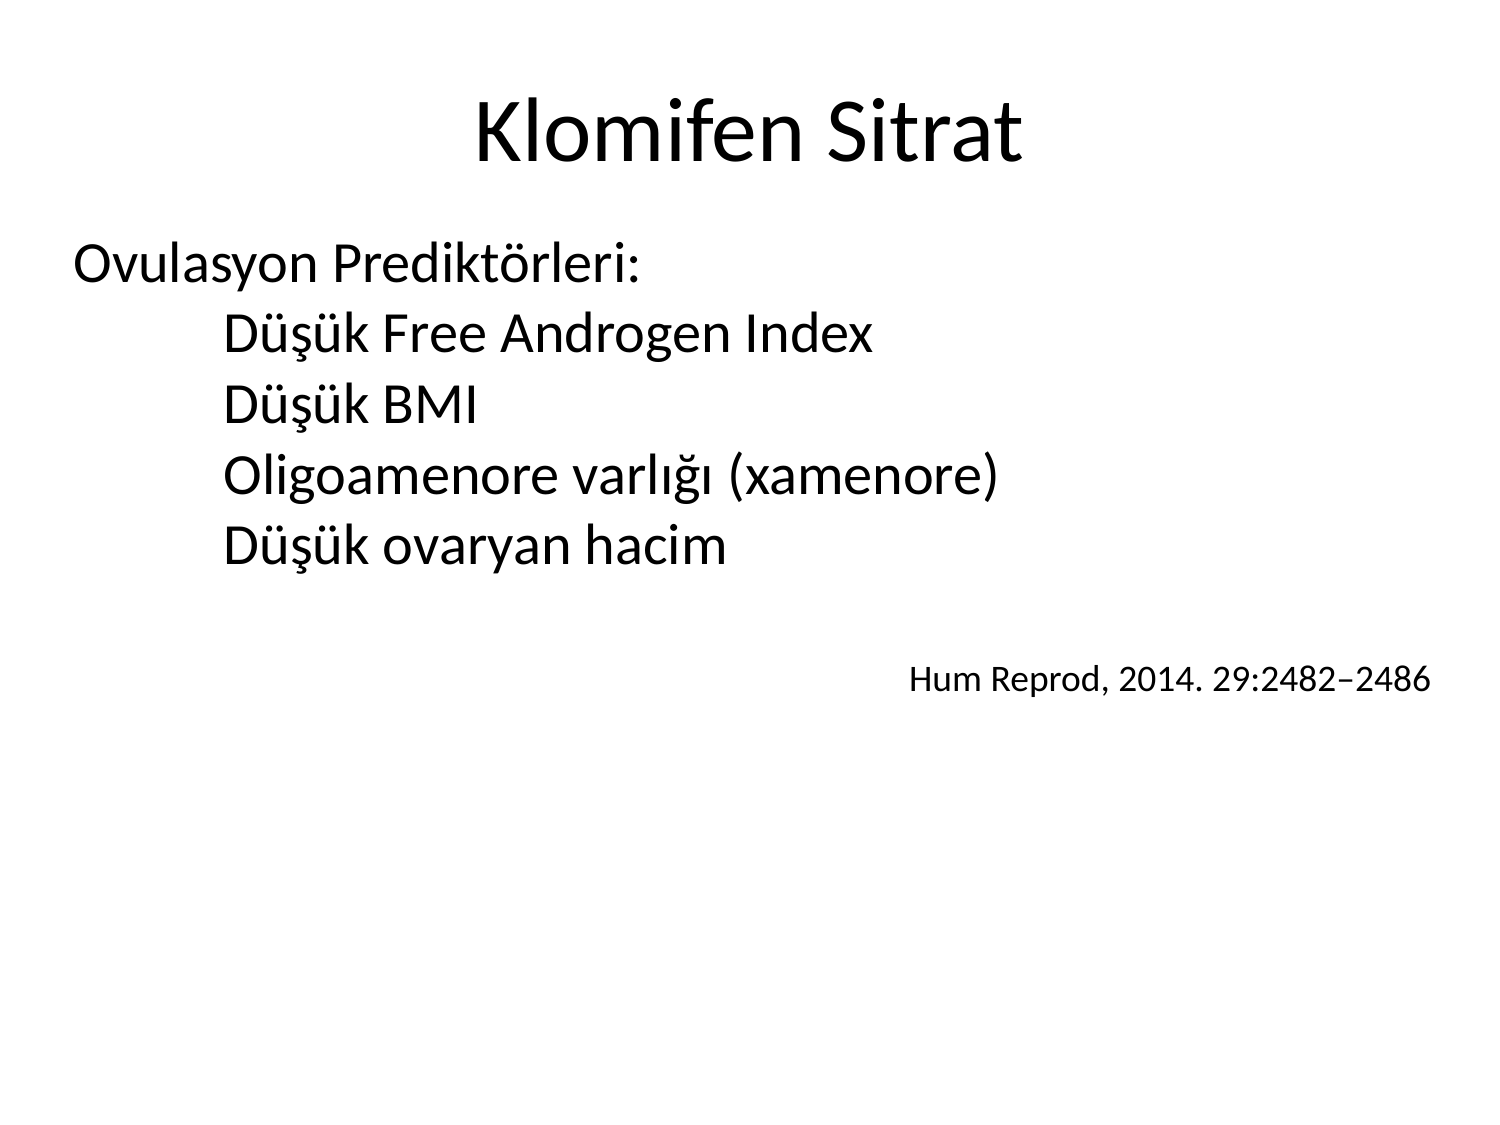

# Klomifen Sitrat
Ovulasyon Prediktörleri:
	Düşük Free Androgen Index
	Düşük BMI
	Oligoamenore varlığı (xamenore)
	Düşük ovaryan hacim
Hum Reprod, 2014. 29:2482–2486